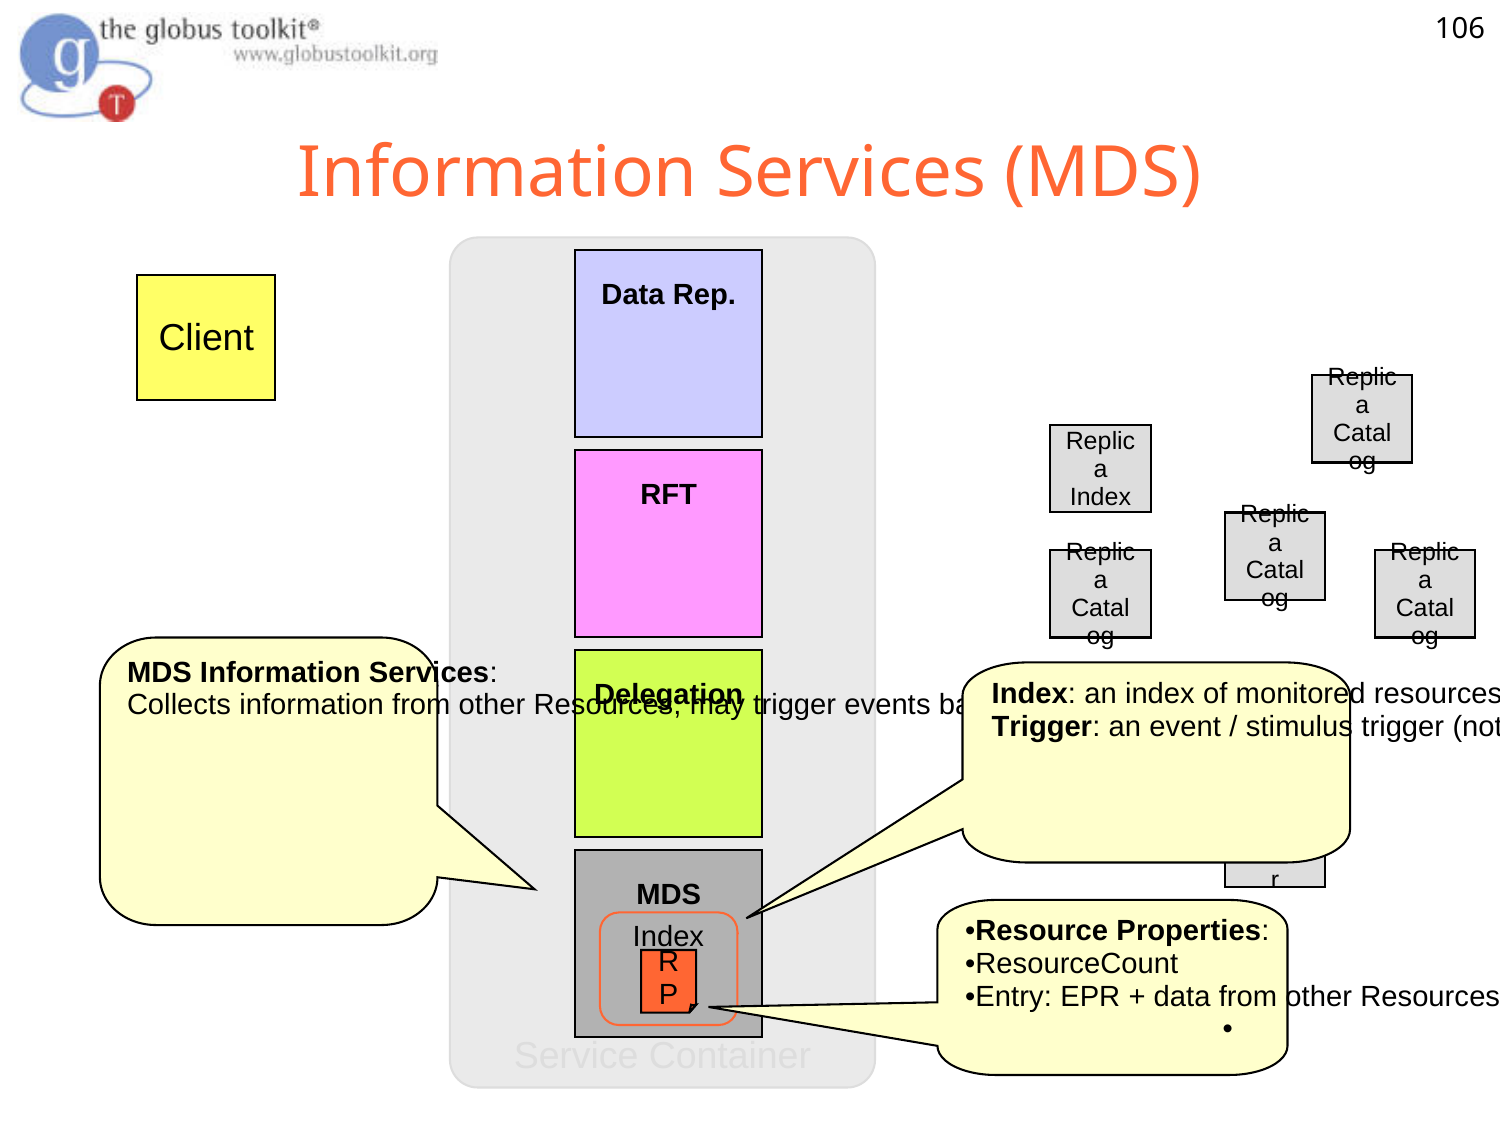

106
# Information Services (MDS)
Service Container
Data Rep.
Client
Replica
Catalog
Replica
Index
RFT
Replica
Catalog
Replica
Catalog
Replica
Catalog
MDS Information Services:
Collects information from other Resources, may trigger events based on conditions.
Delegation
Index: an index of monitored resources.
Trigger: an event / stimulus trigger (not pictured)
GridFTP
Server
GridFTP
Server
MDS
Resource Properties:
ResourceCount
Entry: EPR + data from other Resources
Index
RP